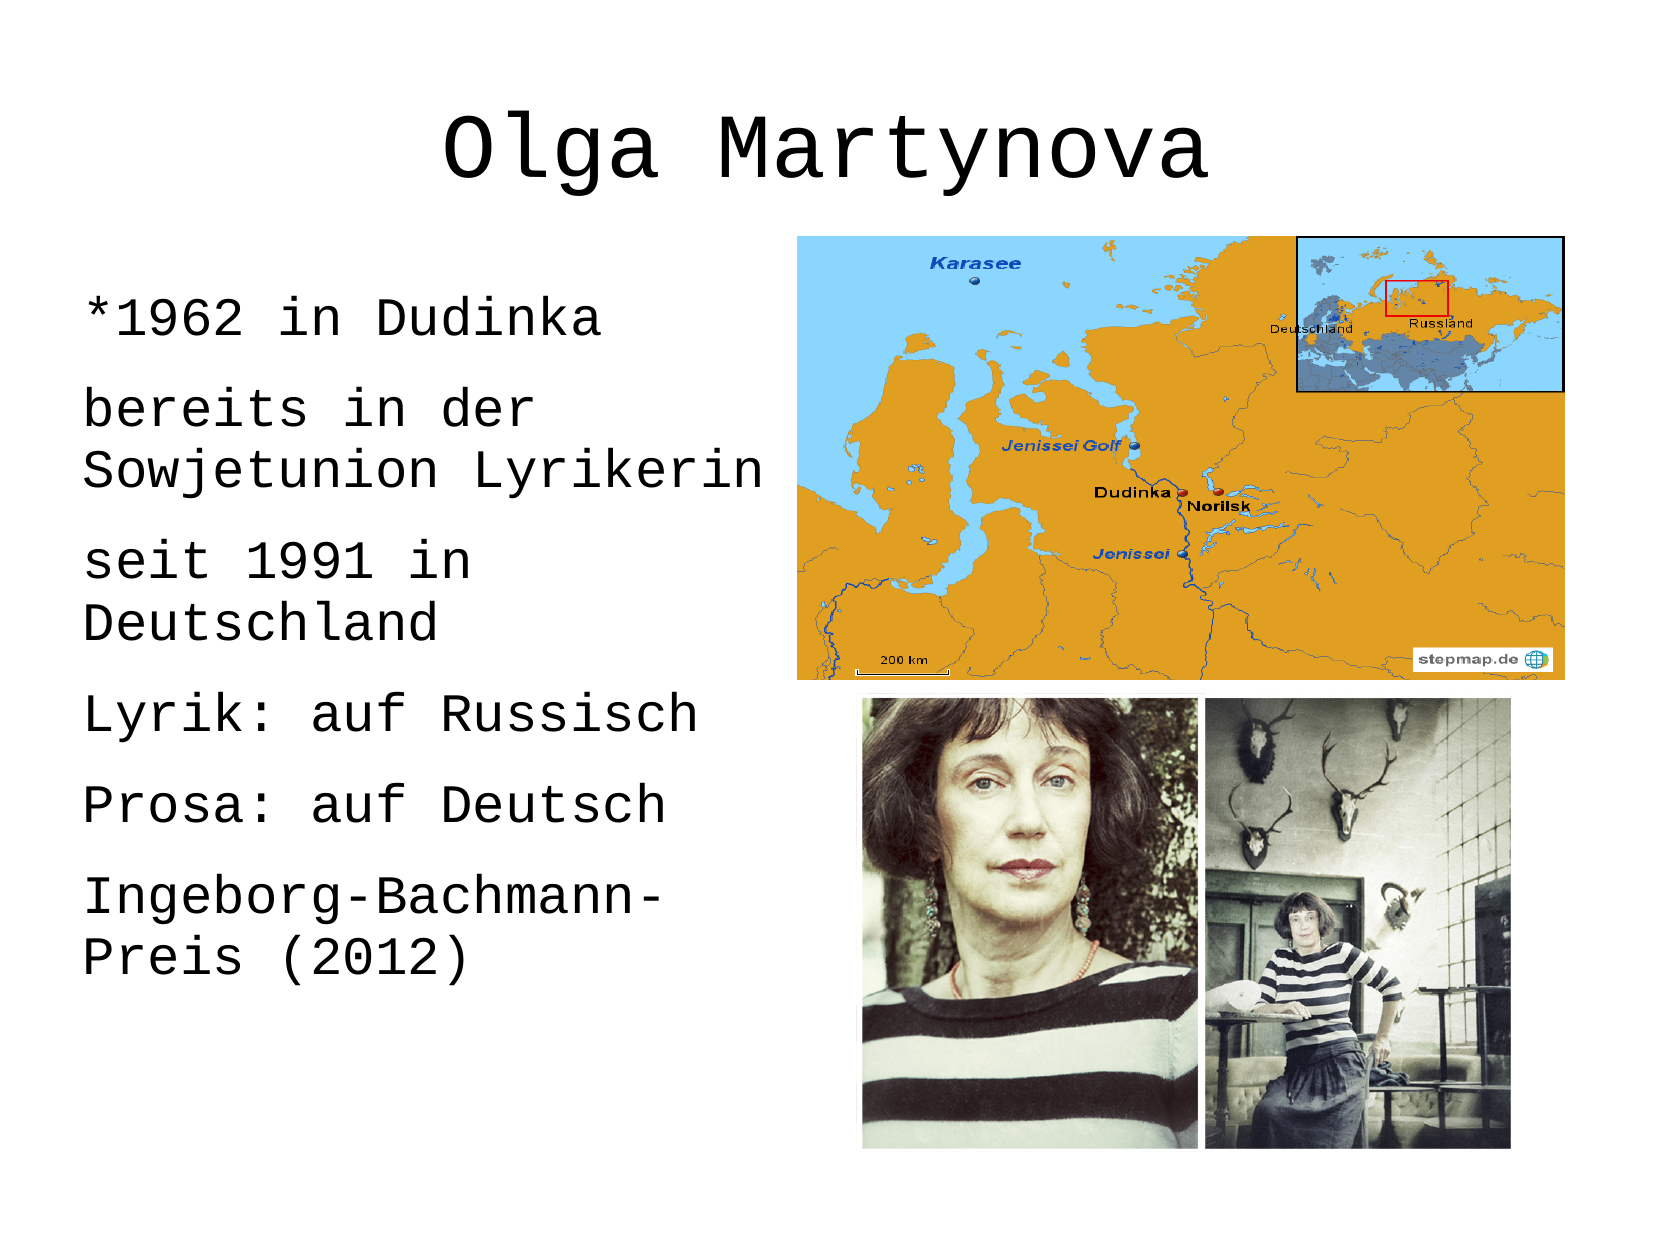

# Olga Martynova
*1962 in Dudinka
bereits in der Sowjetunion Lyrikerin
seit 1991 in Deutschland
Lyrik: auf Russisch
Prosa: auf Deutsch
Ingeborg-Bachmann-Preis (2012)